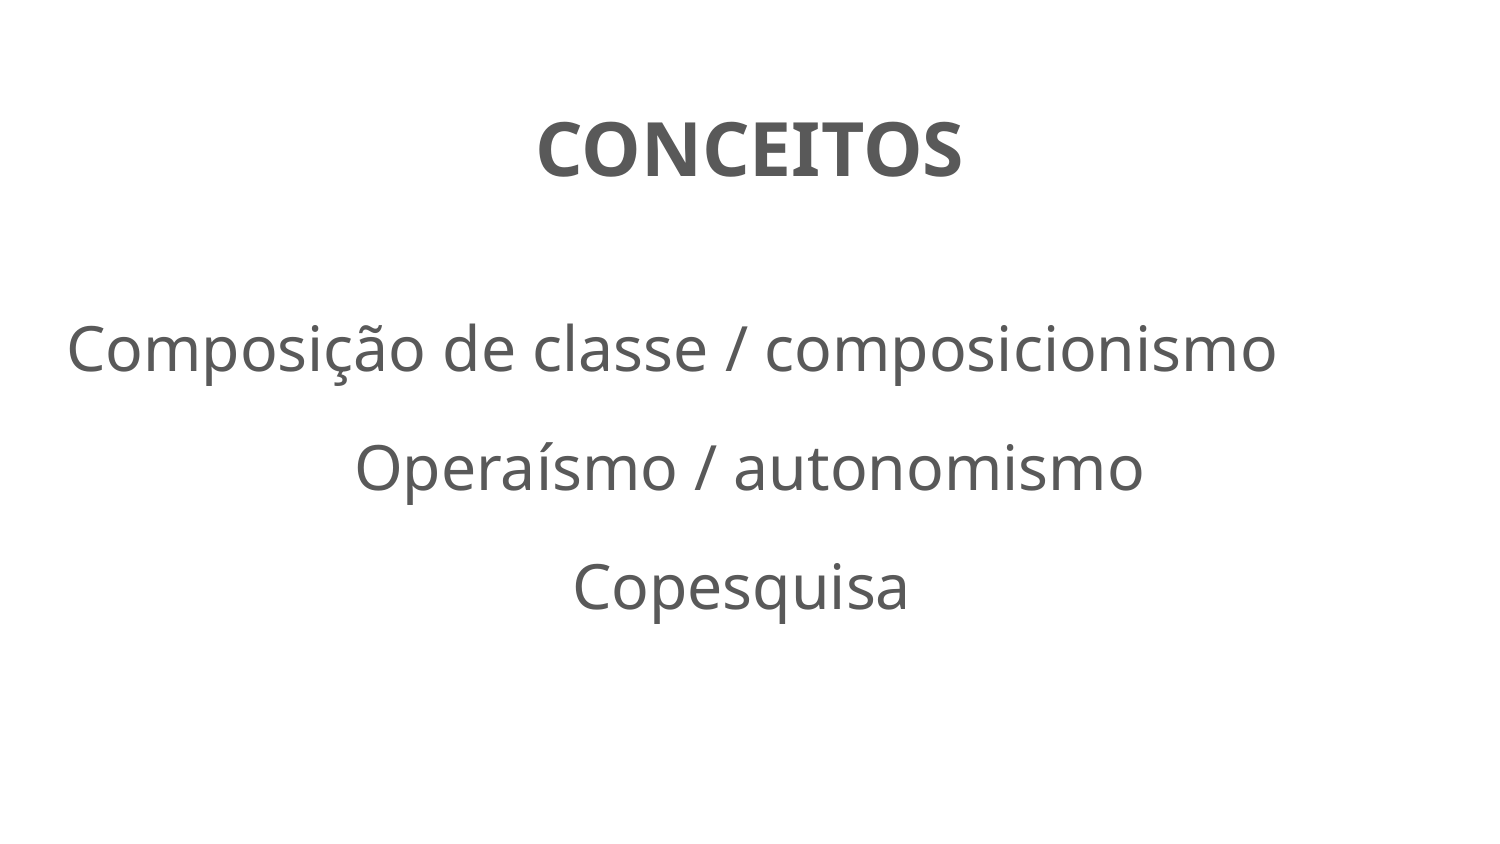

# CONCEITOS
Composição de classe / composicionismo
Operaísmo / autonomismo
Copesquisa